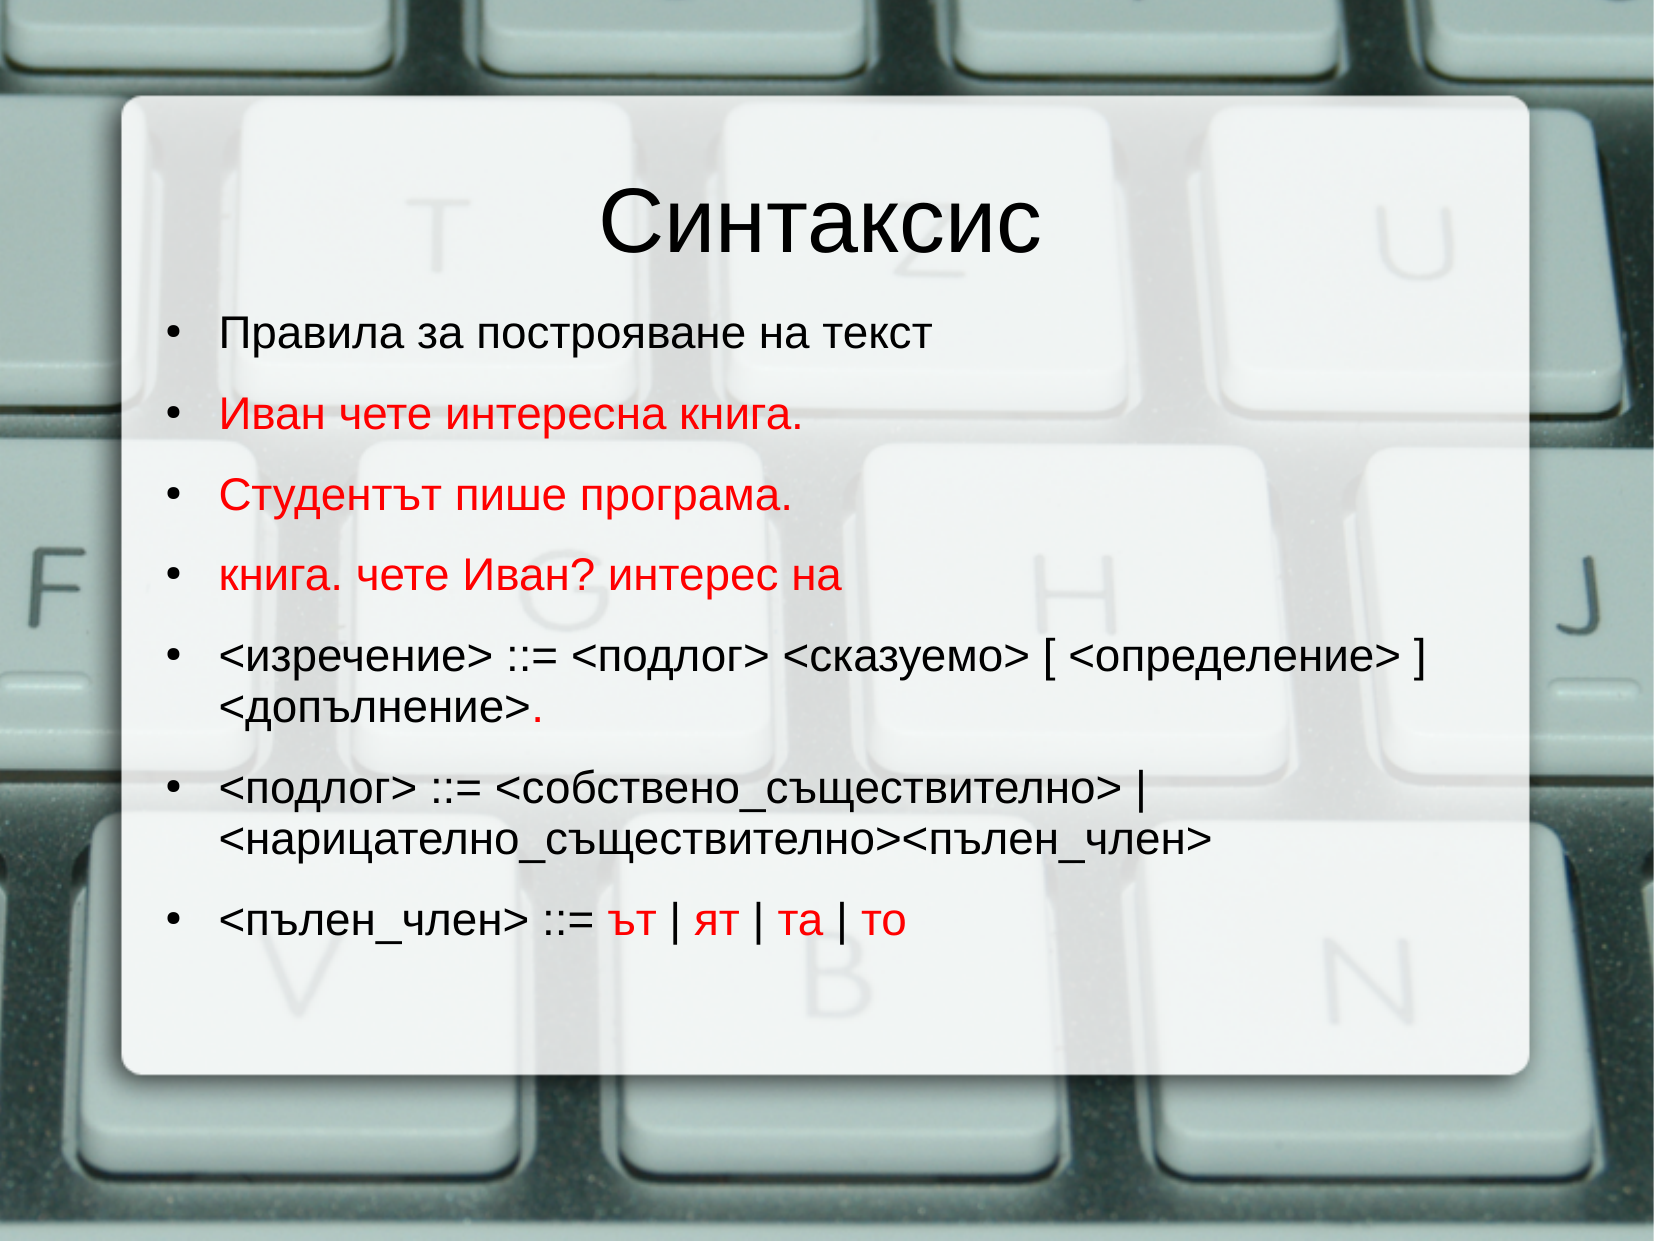

# Синтаксис
Правила за построяване на текст
Иван чете интересна книга.
Студентът пише програма.
книга. чете Иван? интерес на
<изречение> ::= <подлог> <сказуемо> [ <определение> ] <допълнение>.
<подлог> ::= <собствено_съществително> | <нарицателно_съществително><пълен_член>
<пълен_член> ::= ът | ят | та | то